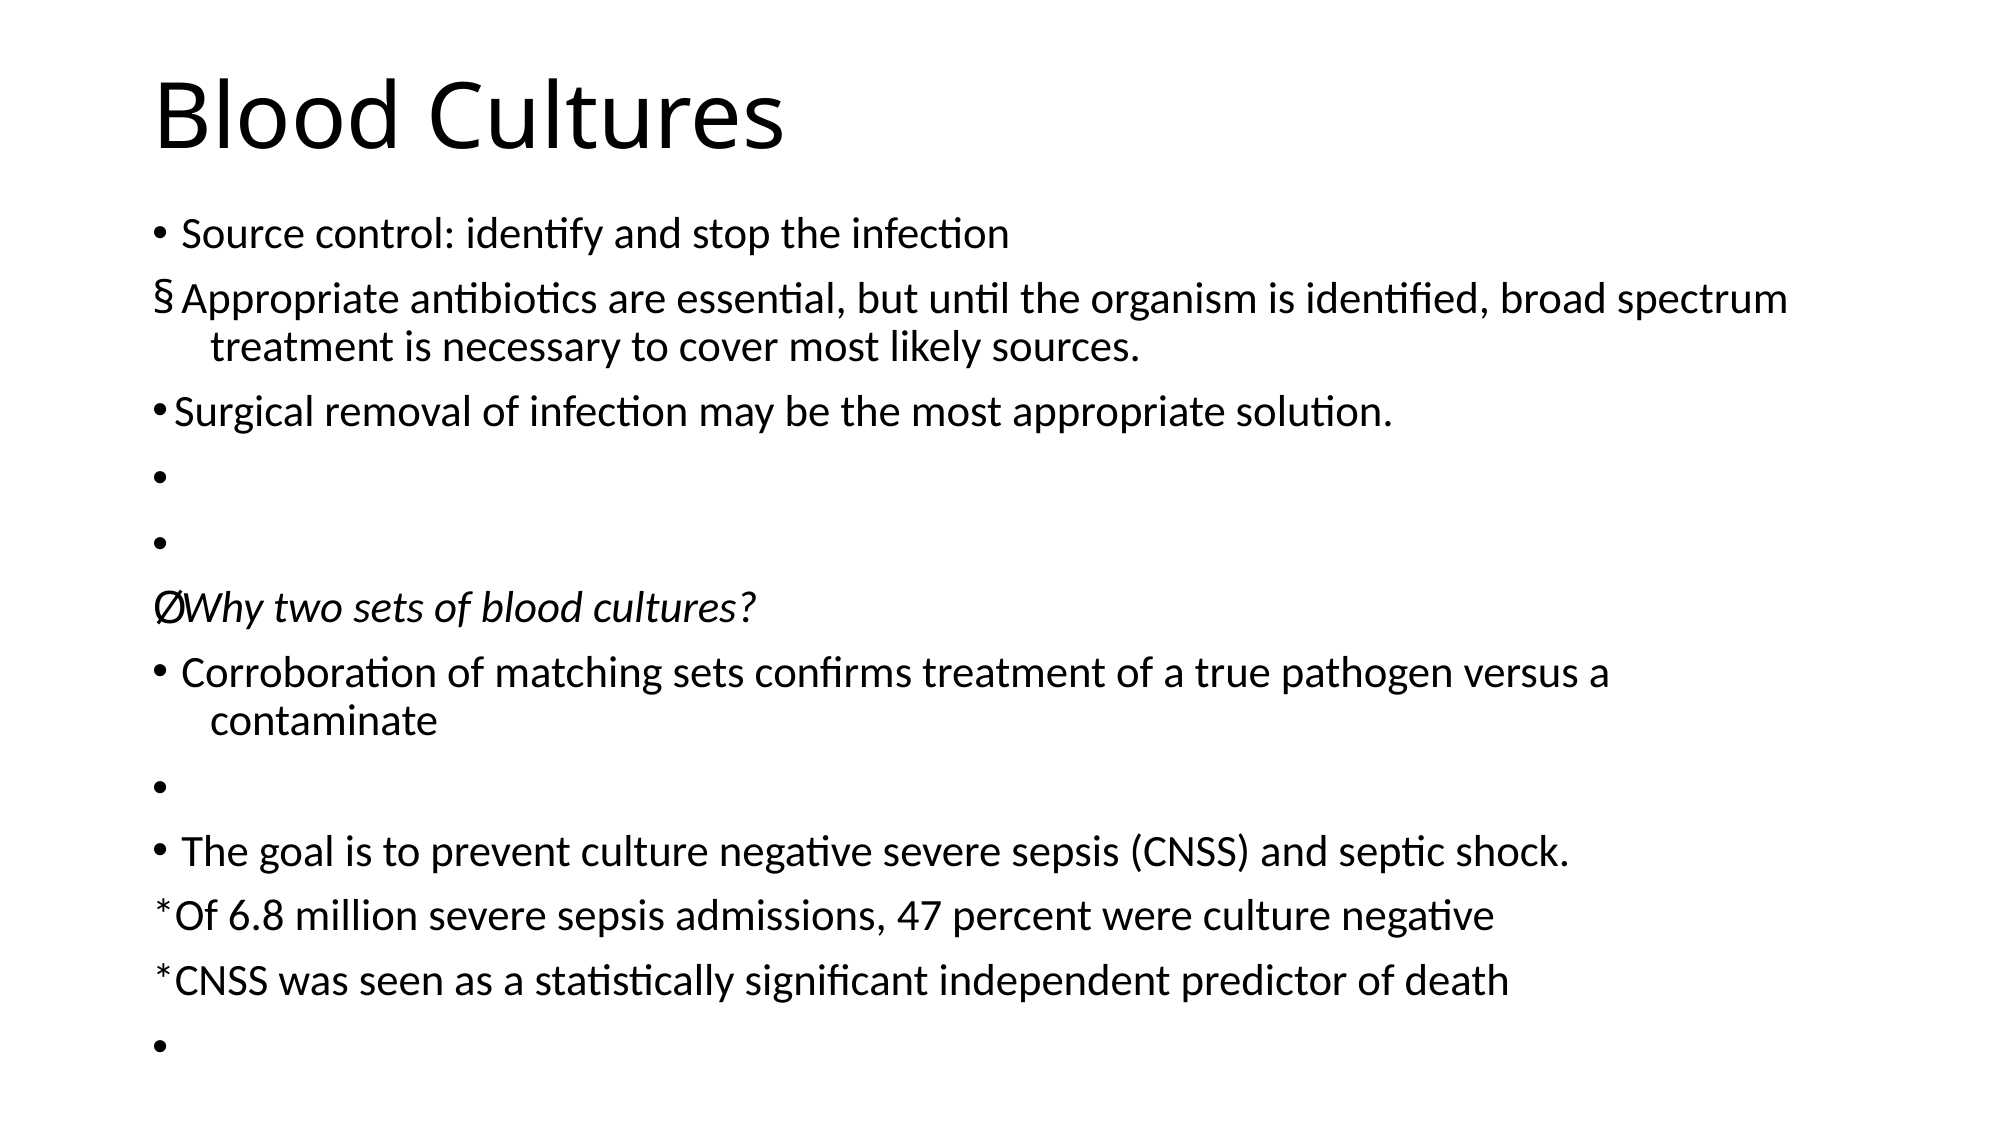

# Blood Cultures
Source control: identify and stop the infection
Appropriate antibiotics are essential, but until the organism is identified, broad spectrum treatment is necessary to cover most likely sources.
Surgical removal of infection may be the most appropriate solution.
Why two sets of blood cultures?
Corroboration of matching sets confirms treatment of a true pathogen versus a contaminate
The goal is to prevent culture negative severe sepsis (CNSS) and septic shock.
*Of 6.8 million severe sepsis admissions, 47 percent were culture negative
*CNSS was seen as a statistically significant independent predictor of death